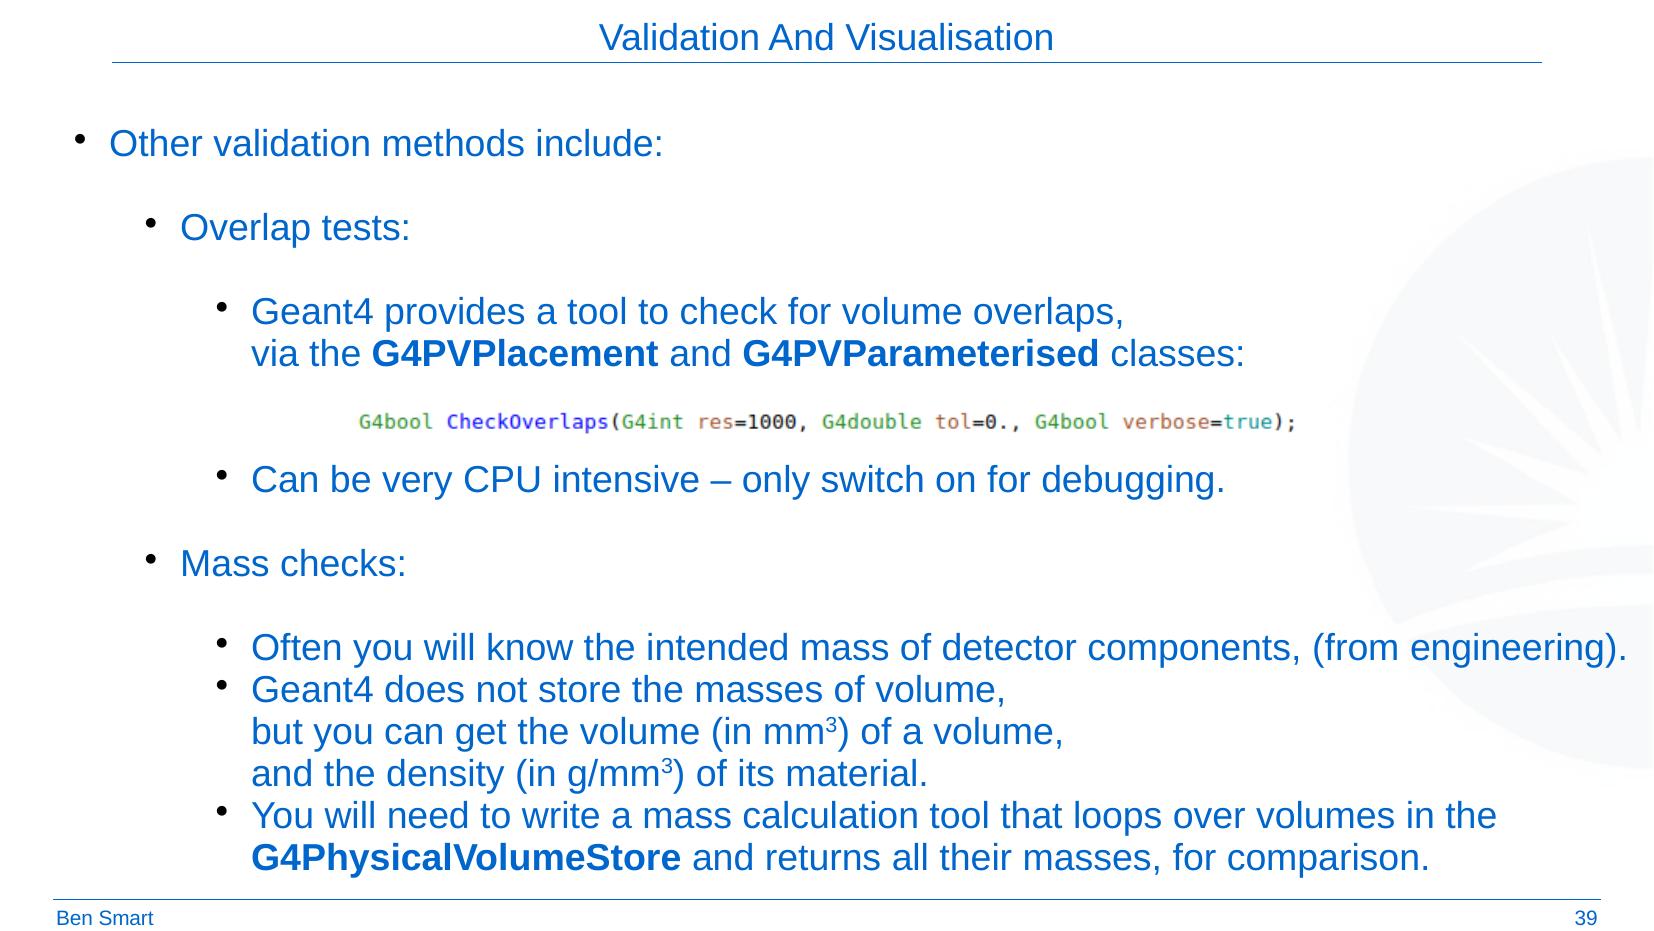

Validation And Visualisation
Other validation methods include:
Overlap tests:
Geant4 provides a tool to check for volume overlaps,
via the G4PVPlacement and G4PVParameterised classes:
Can be very CPU intensive – only switch on for debugging.
Mass checks:
Often you will know the intended mass of detector components, (from engineering).
Geant4 does not store the masses of volume,
but you can get the volume (in mm3) of a volume,
and the density (in g/mm3) of its material.
You will need to write a mass calculation tool that loops over volumes in the G4PhysicalVolumeStore and returns all their masses, for comparison.
Ben Smart